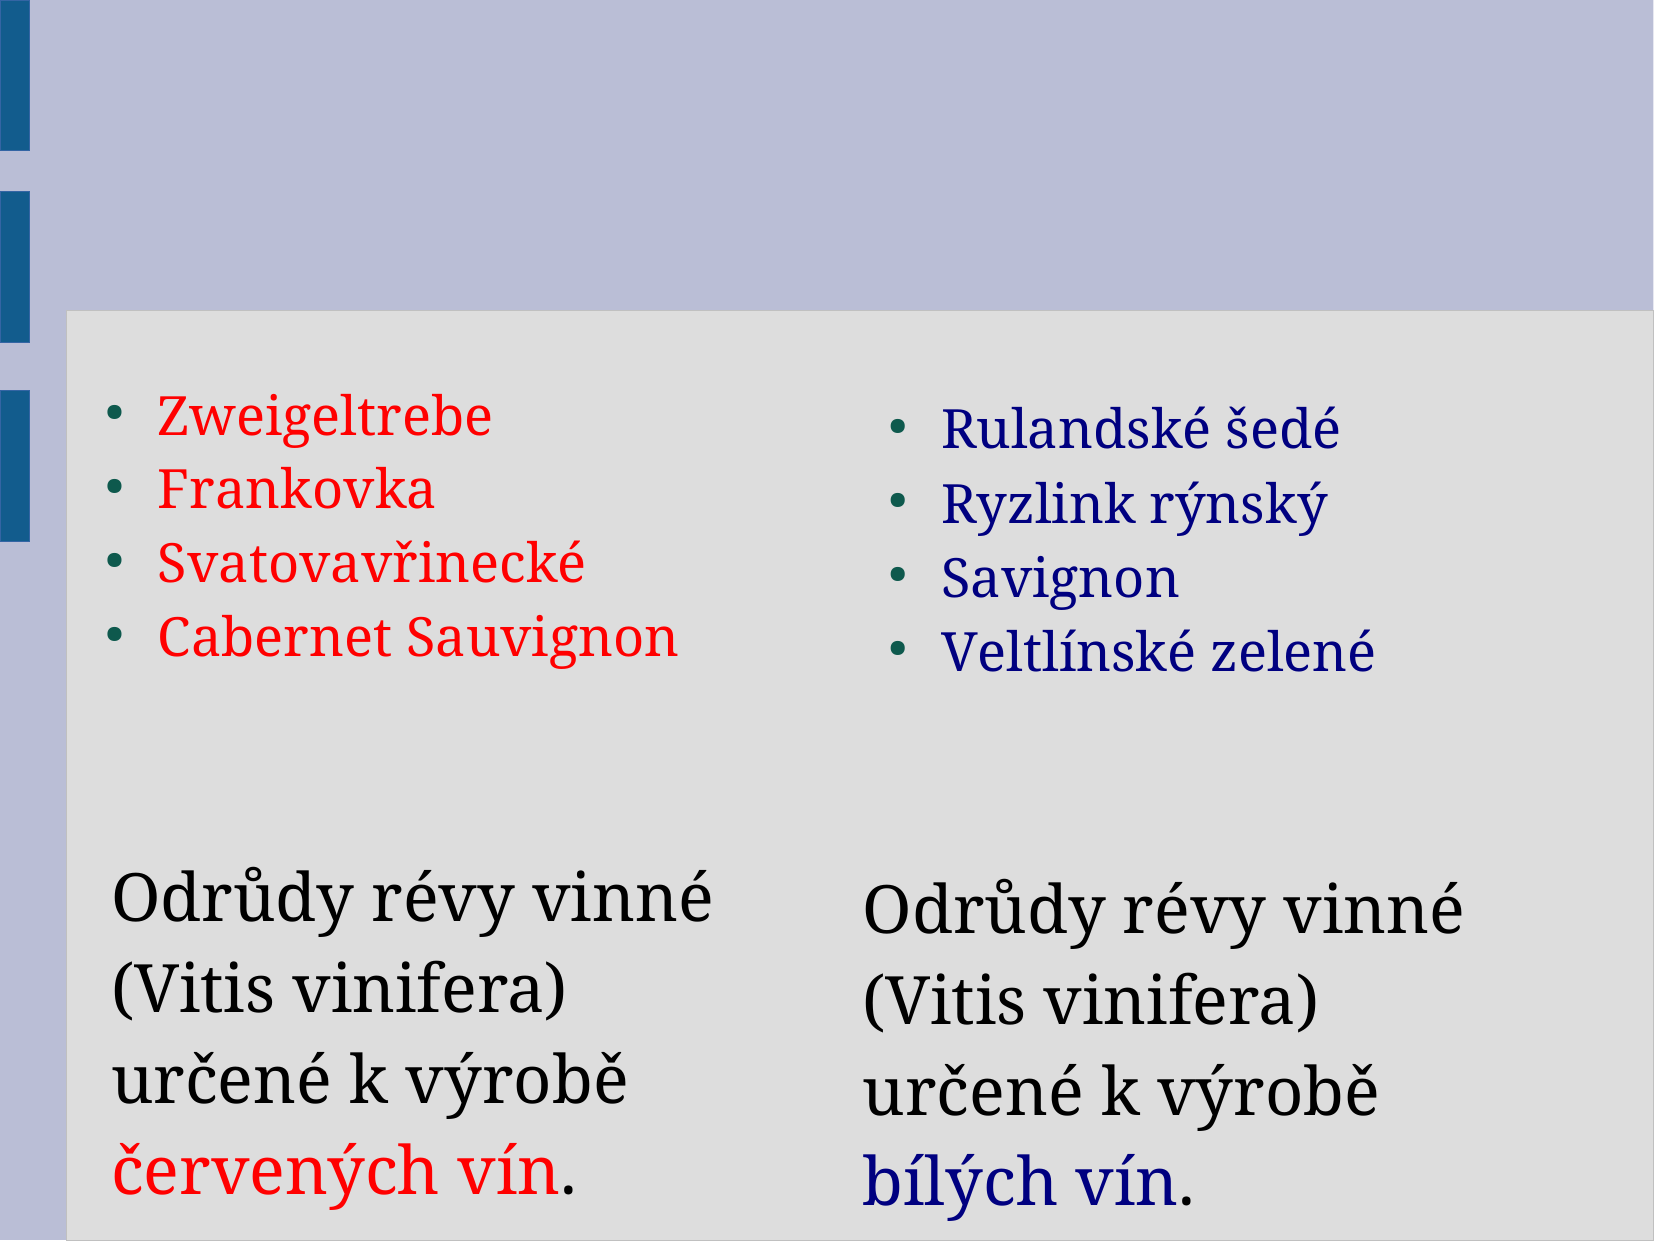

#
Rulandské šedé
Ryzlink rýnský
Savignon
Veltlínské zelené
Zweigeltrebe
Frankovka
Svatovavřinecké
Cabernet Sauvignon
Odrůdy révy vinné (Vitis vinifera) určené k výrobě červených vín.
Odrůdy révy vinné (Vitis vinifera) určené k výrobě bílých vín.